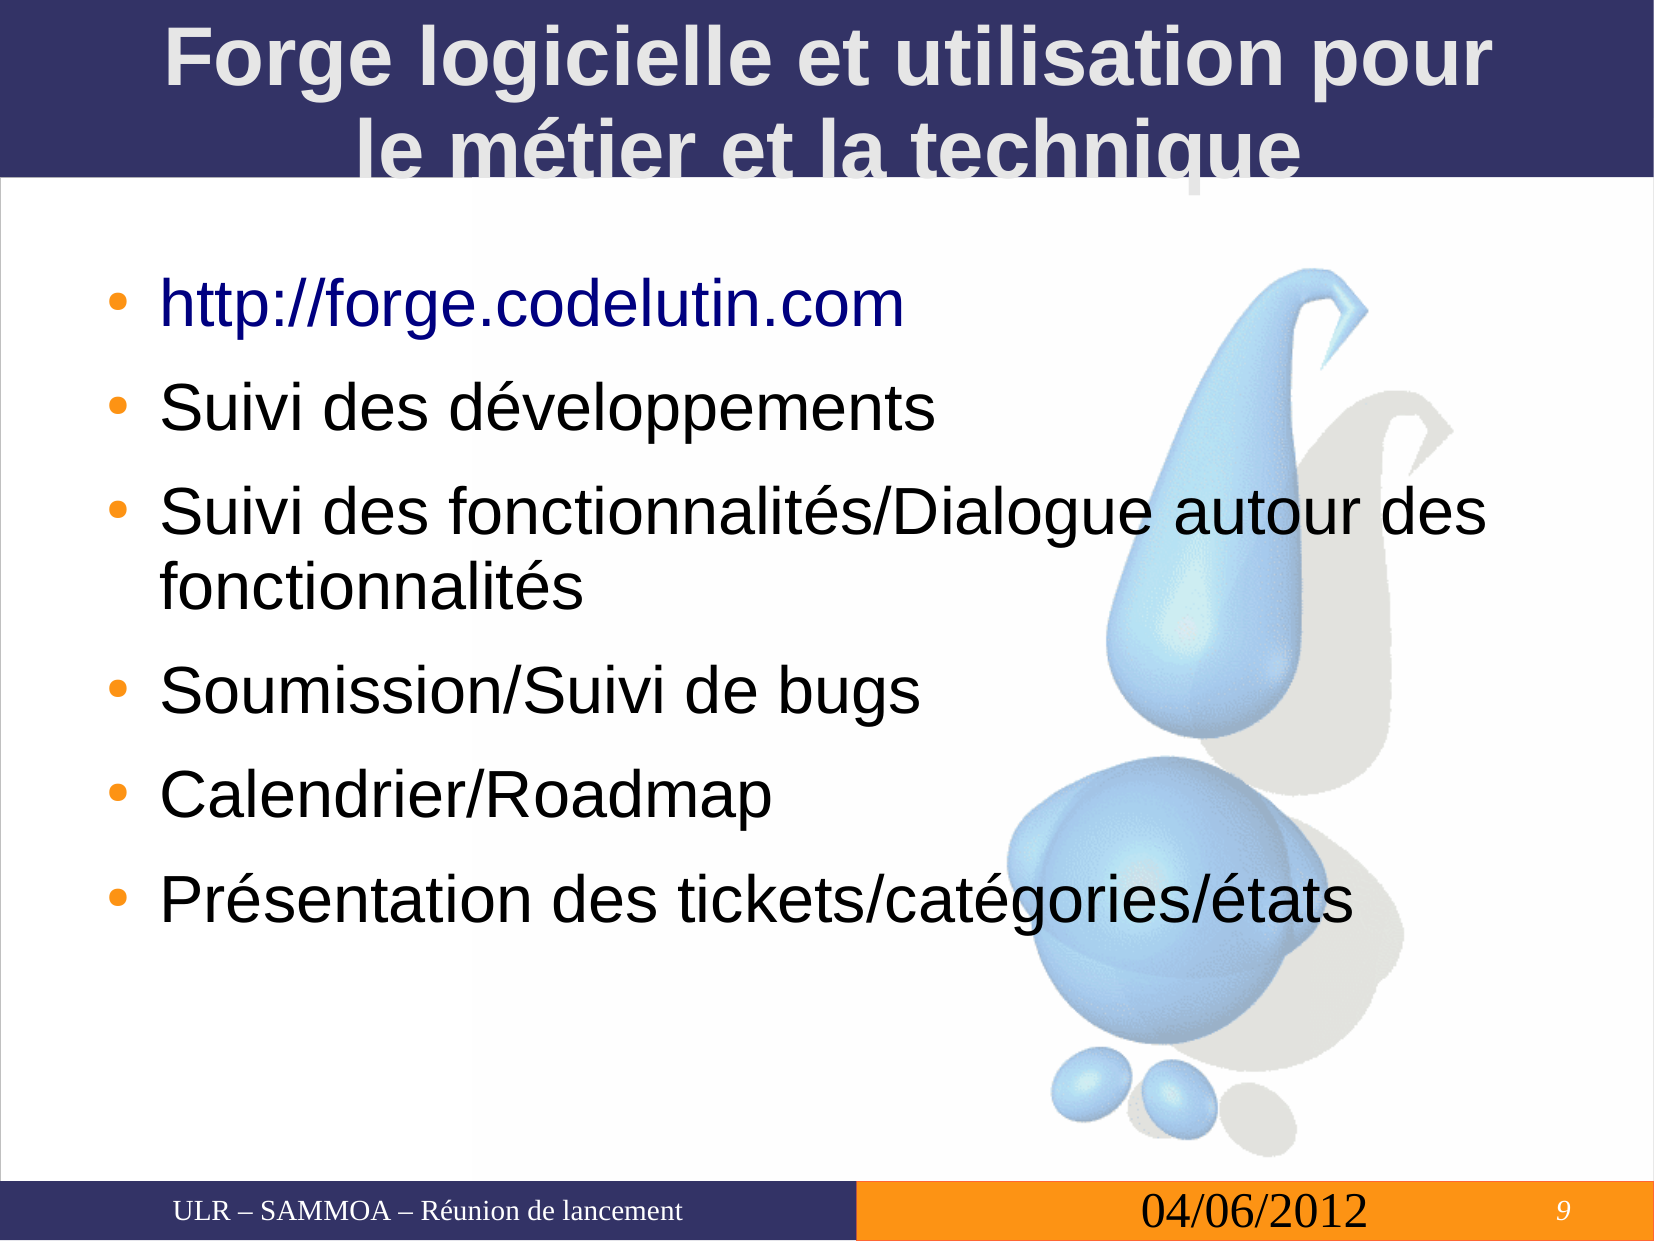

# Forge logicielle et utilisation pour le métier et la technique
http://forge.codelutin.com
Suivi des développements
Suivi des fonctionnalités/Dialogue autour des fonctionnalités
Soumission/Suivi de bugs
Calendrier/Roadmap
Présentation des tickets/catégories/états
9